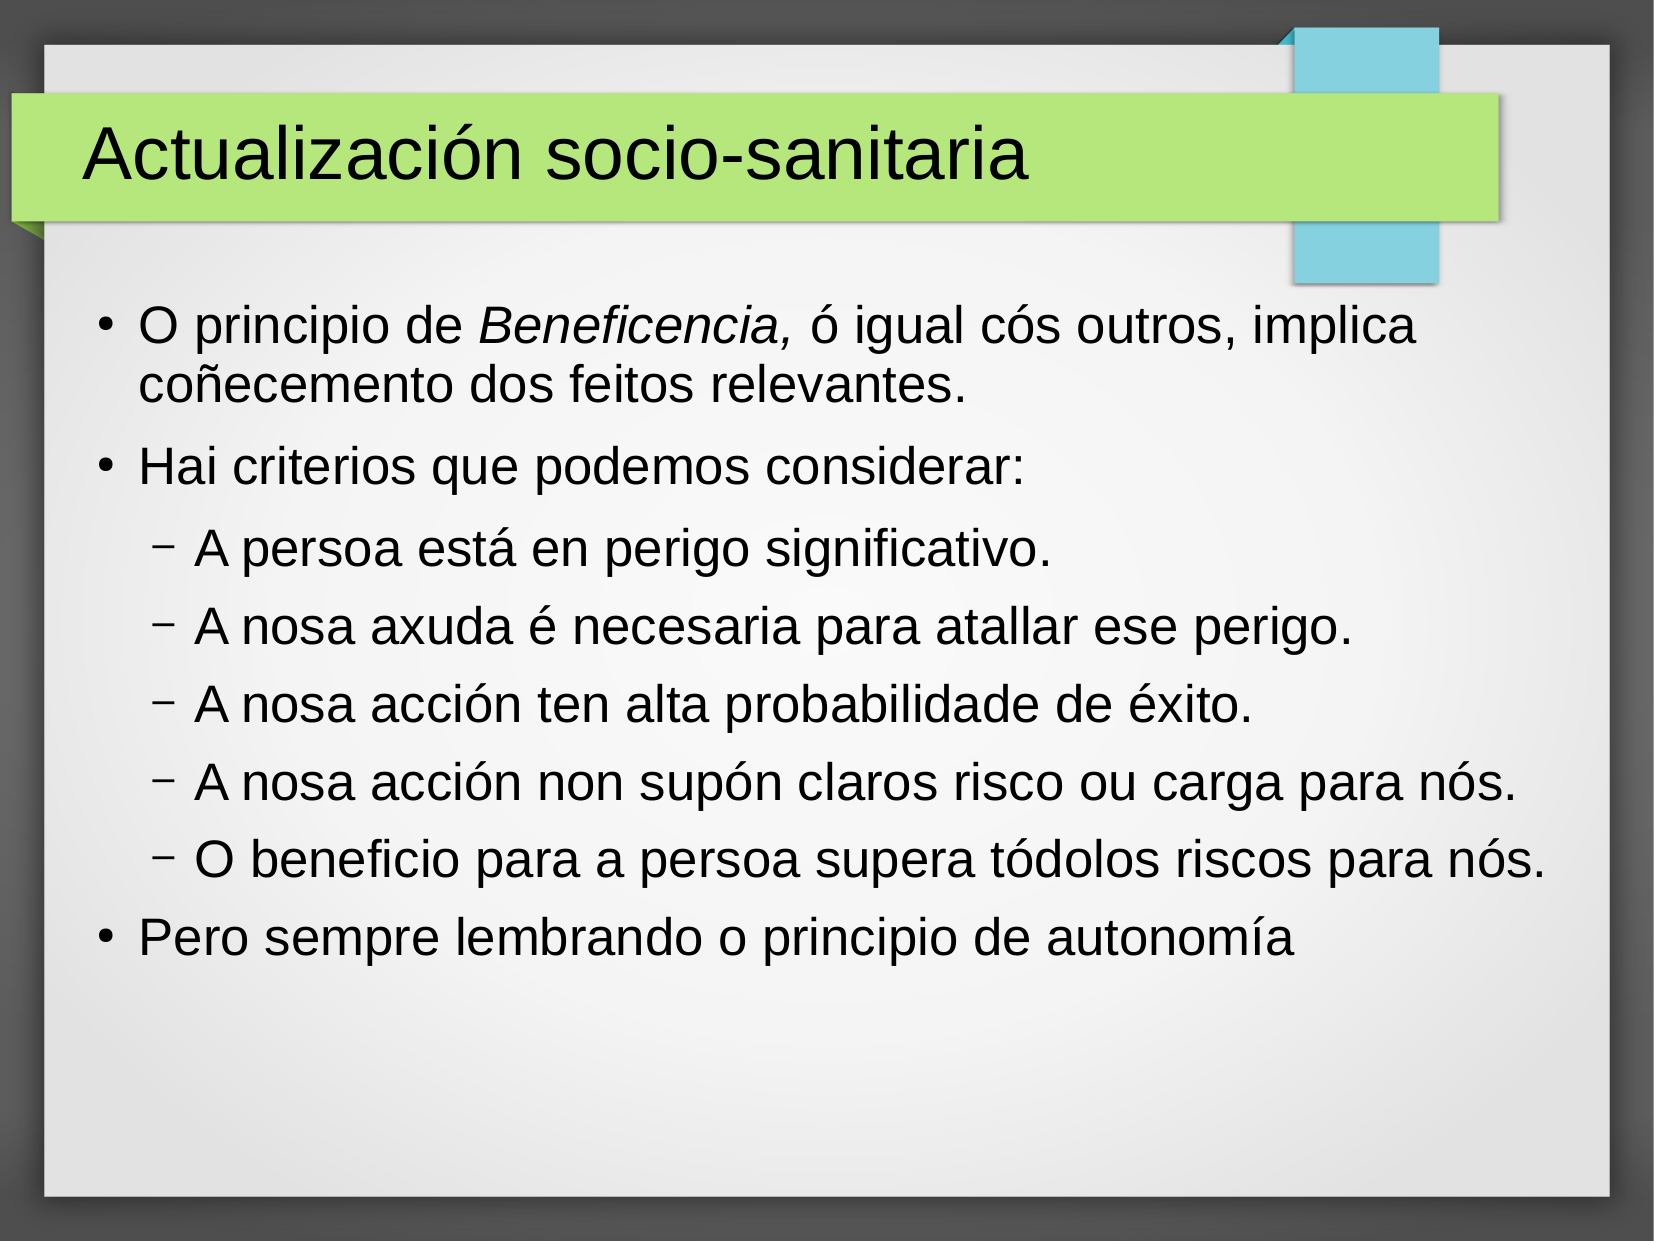

# Actualización socio-sanitaria
O principio de Beneficencia, ó igual cós outros, implica coñecemento dos feitos relevantes.
Hai criterios que podemos considerar:
A persoa está en perigo significativo.
A nosa axuda é necesaria para atallar ese perigo.
A nosa acción ten alta probabilidade de éxito.
A nosa acción non supón claros risco ou carga para nós.
O beneficio para a persoa supera tódolos riscos para nós.
Pero sempre lembrando o principio de autonomía